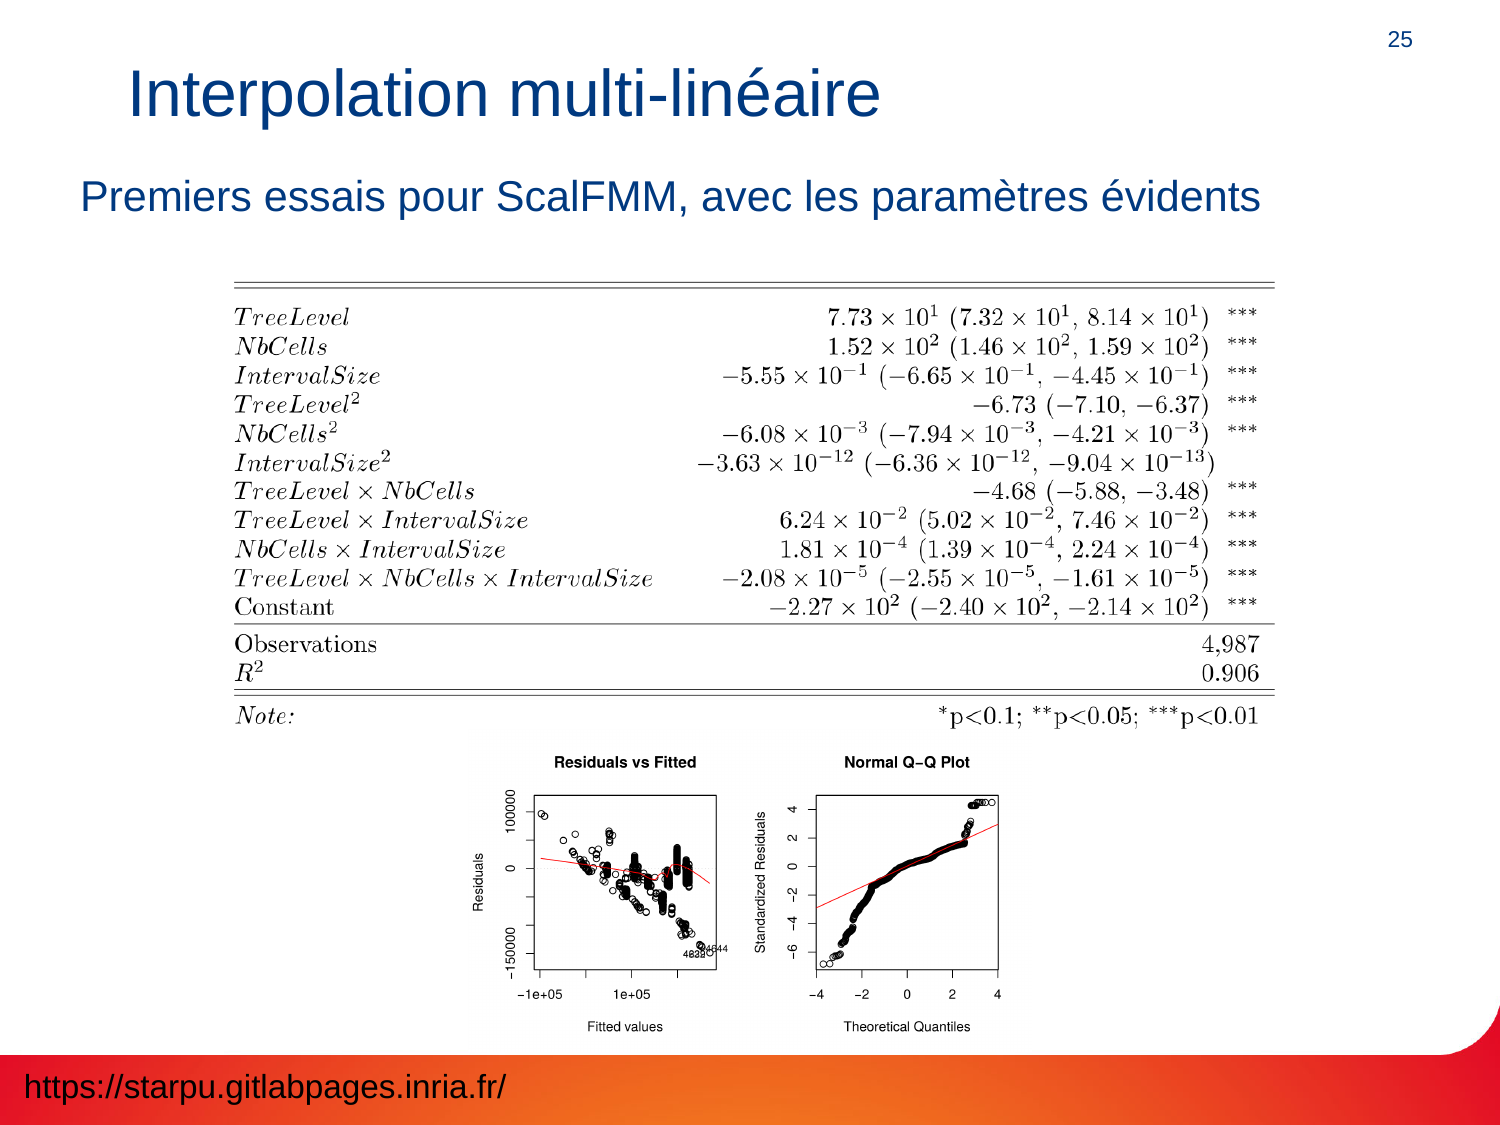

# Interpolation multi-linéaire
Premiers essais pour ScalFMM, avec les paramètres évidents